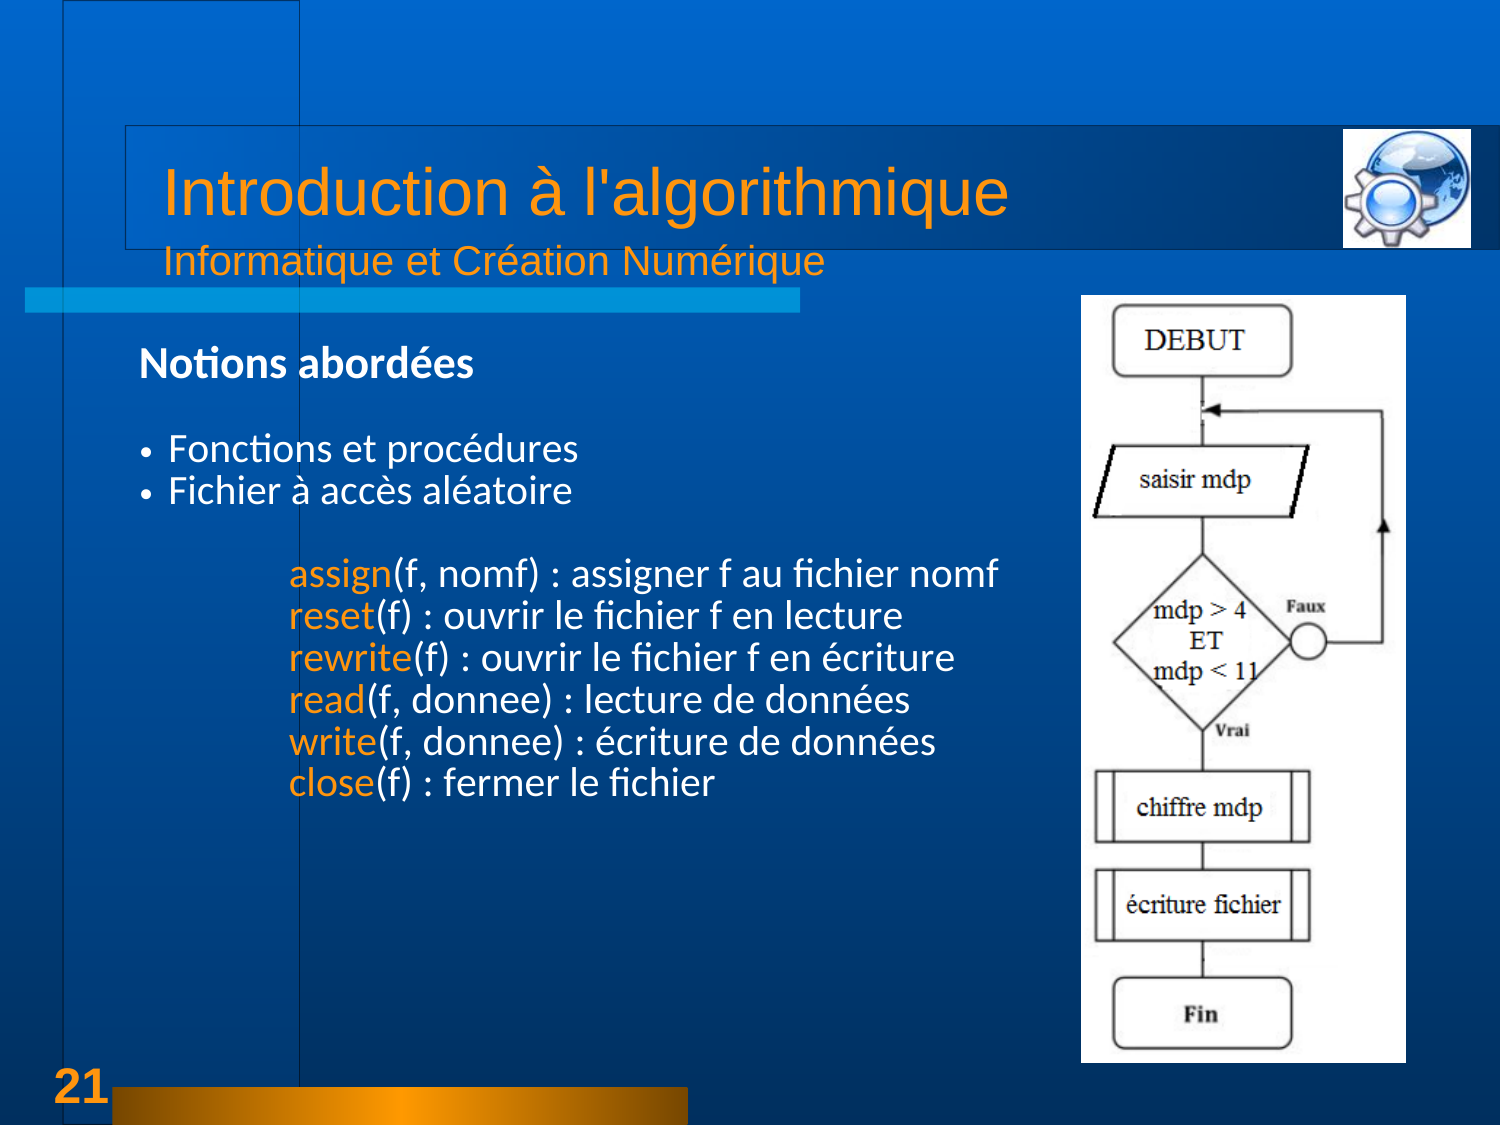

Notions abordées
Fonctions et procédures
Fichier à accès aléatoire
	assign(f, nomf) : assigner f au fichier nomf
	reset(f) : ouvrir le fichier f en lecture
	rewrite(f) : ouvrir le fichier f en écriture
	read(f, donnee) : lecture de données
	write(f, donnee) : écriture de données
	close(f) : fermer le fichier